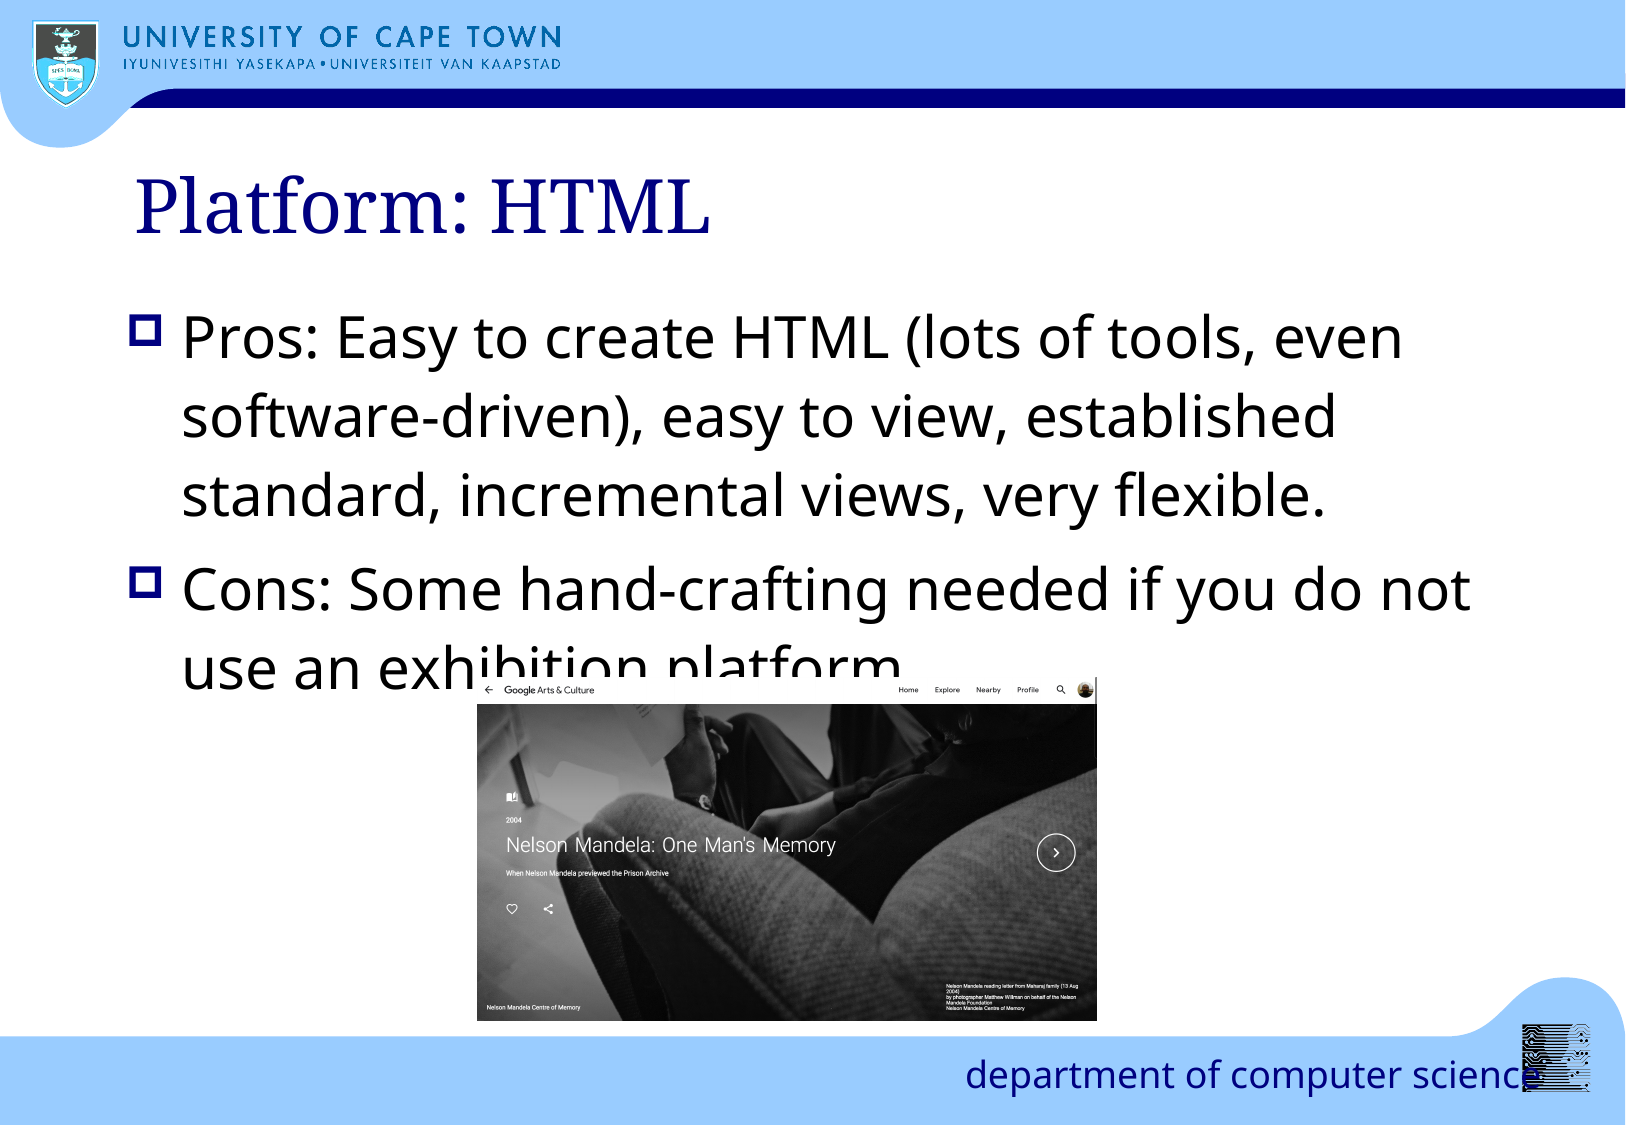

# Platform: HTML
Pros: Easy to create HTML (lots of tools, even software-driven), easy to view, established standard, incremental views, very flexible.
Cons: Some hand-crafting needed if you do not use an exhibition platform.